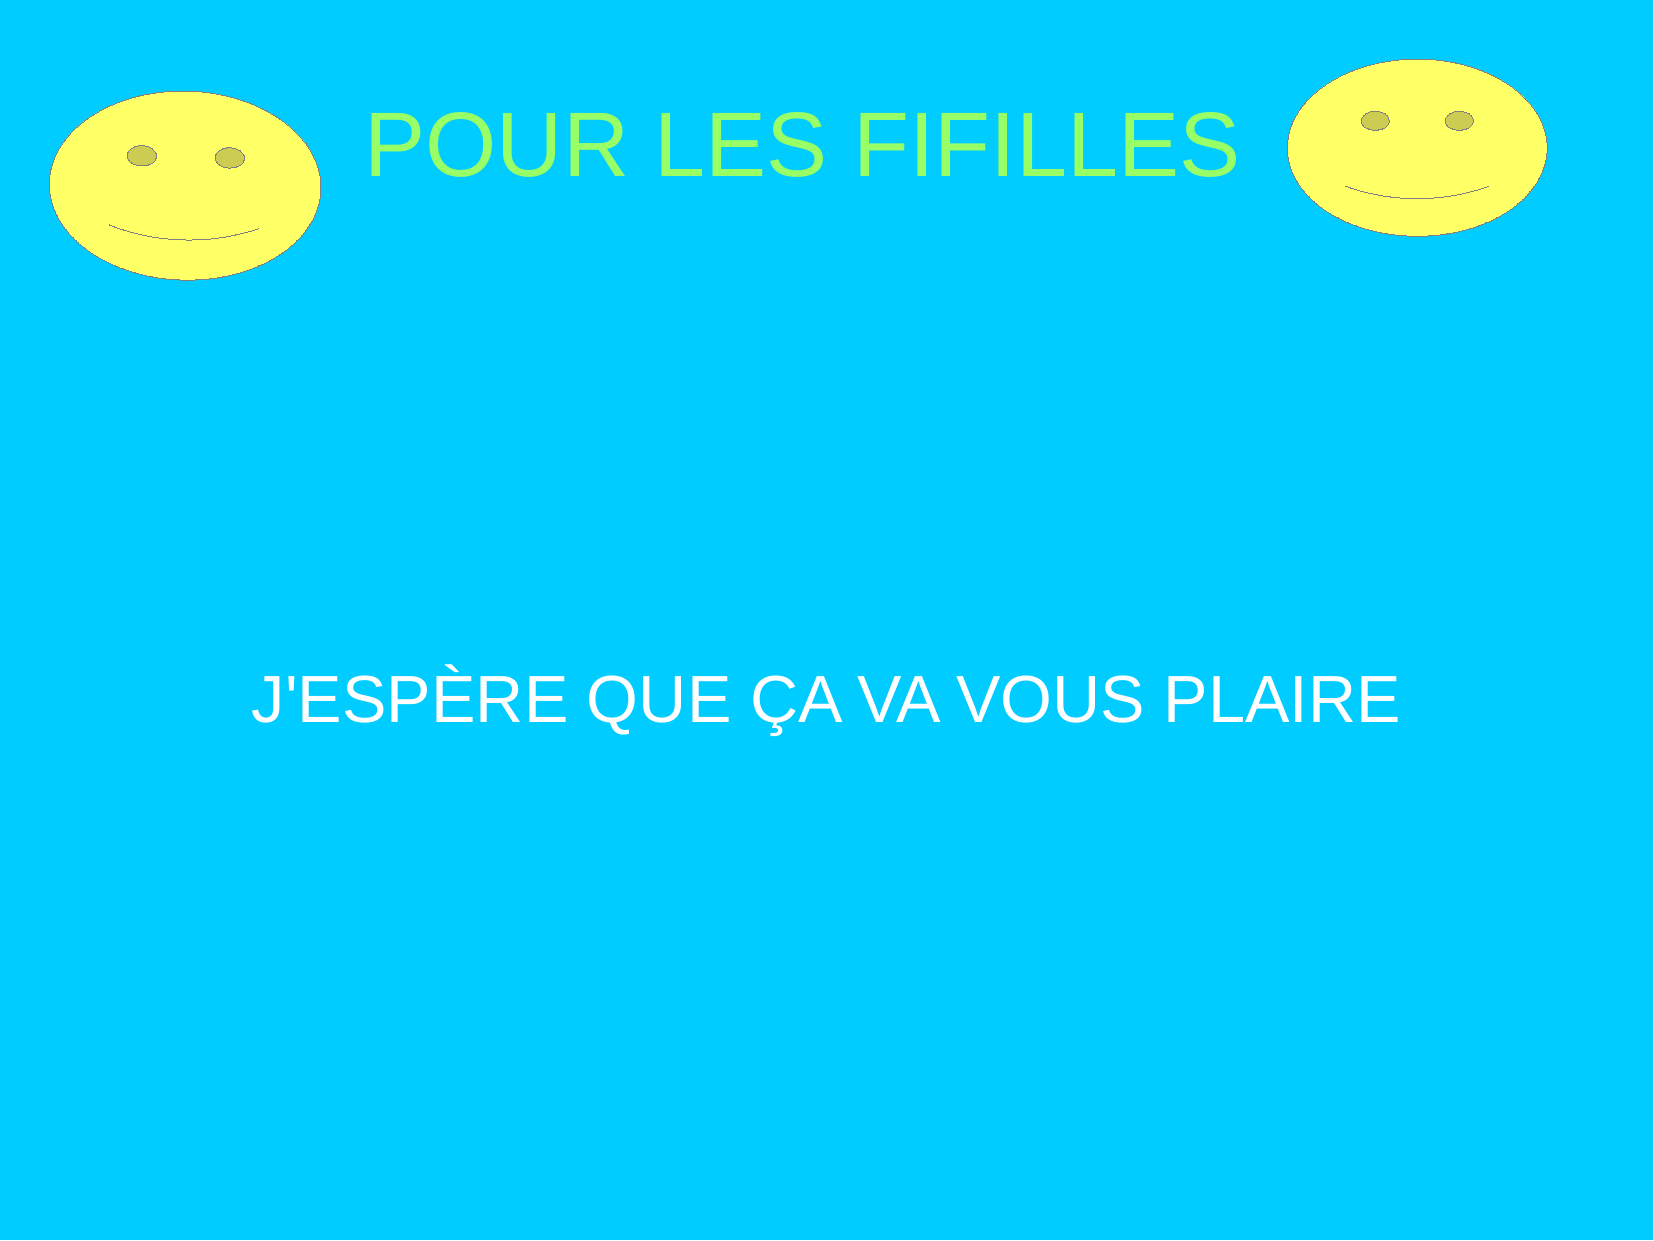

# POUR LES FIFILLES
J'ESPÈRE QUE ÇA VA VOUS PLAIRE